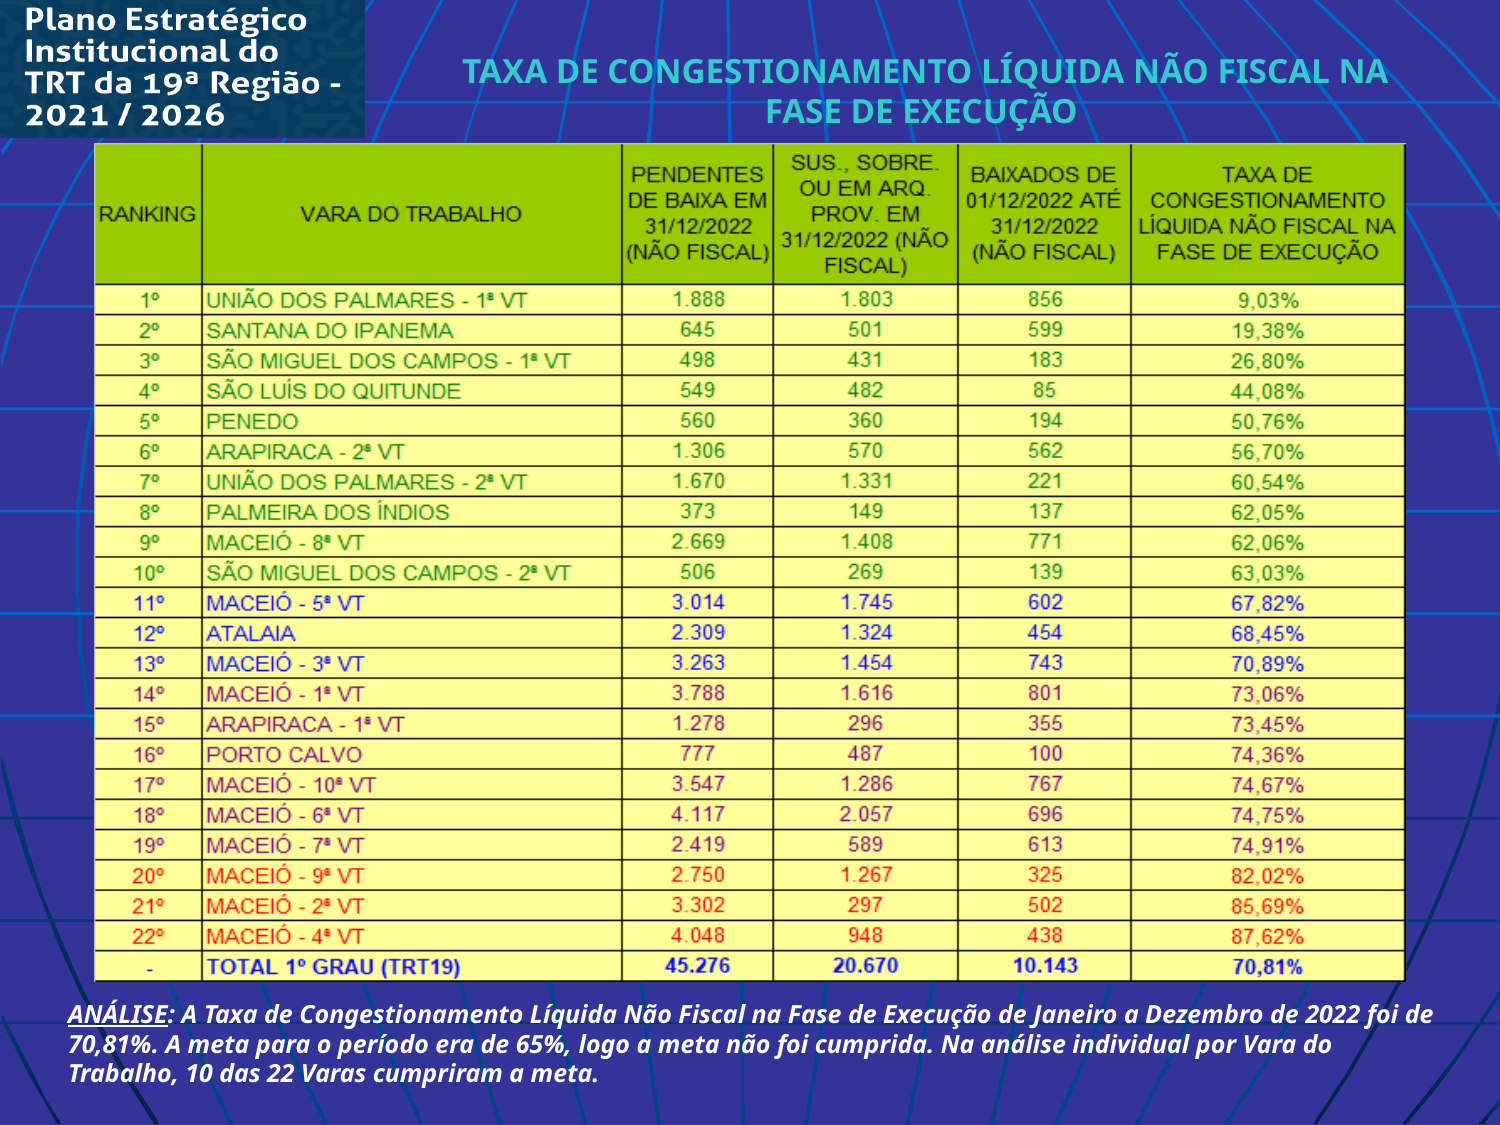

TAXA DE CONGESTIONAMENTO LÍQUIDA NÃO FISCAL NA FASE DE EXECUÇÃO
ANÁLISE: A Taxa de Congestionamento Líquida Não Fiscal na Fase de Execução de Janeiro a Dezembro de 2022 foi de 70,81%. A meta para o período era de 65%, logo a meta não foi cumprida. Na análise individual por Vara do Trabalho, 10 das 22 Varas cumpriram a meta.